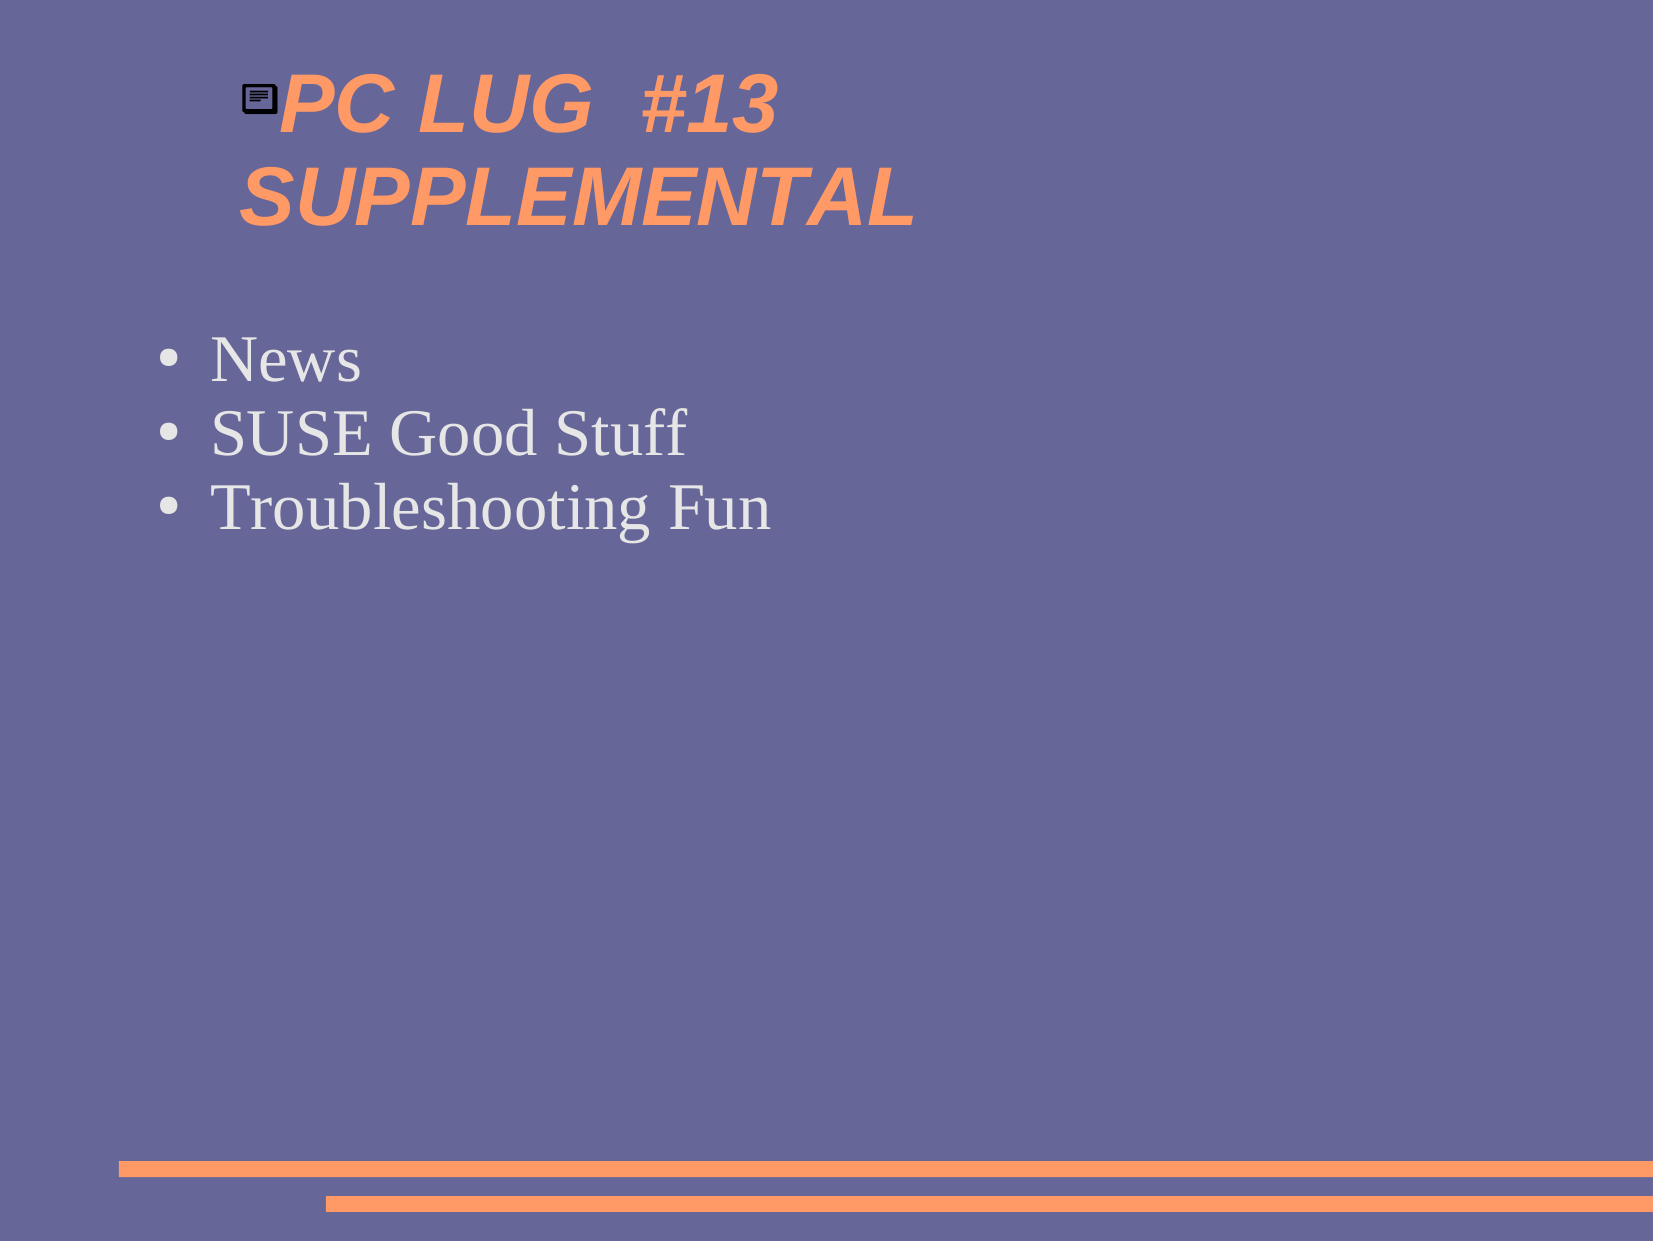

# PC LUG #13 SUPPLEMENTAL
News
SUSE Good Stuff
Troubleshooting Fun